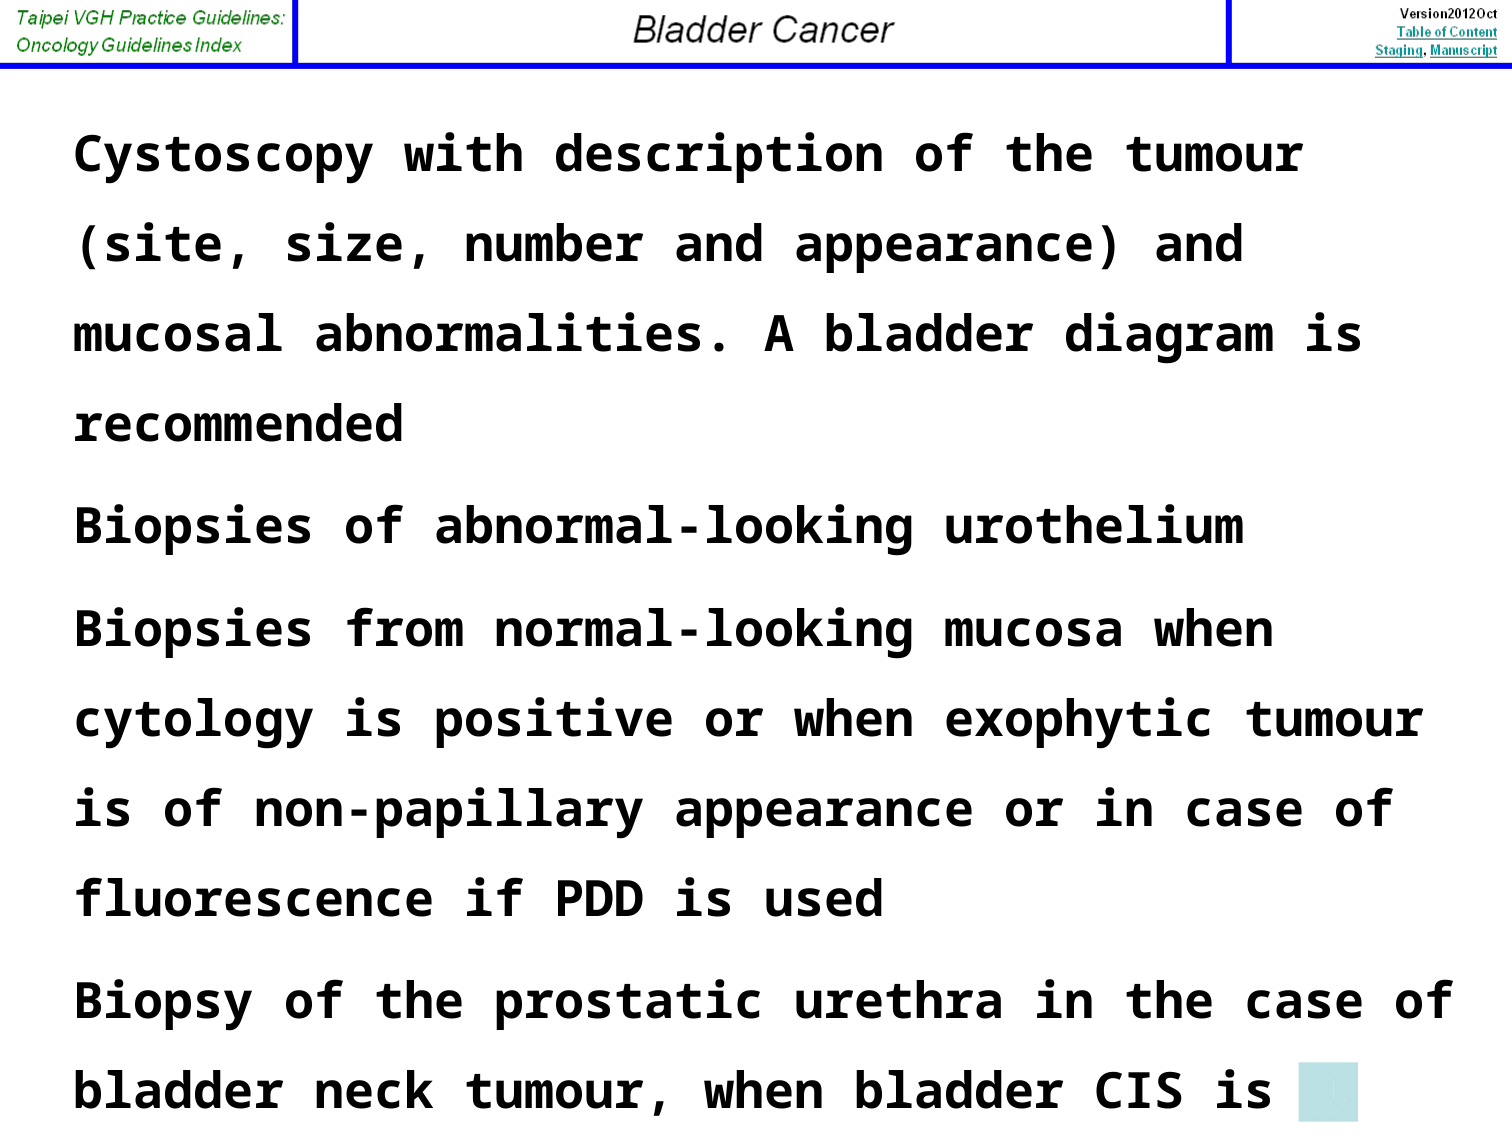

# Cystoscopy with description of the tumour (site, size, number and appearance) and mucosal abnormalities. A bladder diagram is recommended
Biopsies of abnormal-looking urothelium
Biopsies from normal-looking mucosa when cytology is positive or when exophytic tumour is of non-papillary appearance or in case of fluorescence if PDD is used
Biopsy of the prostatic urethra in the case of bladder neck tumour, when bladder CIS is present or suspected or when abnormalities of prostatic urethra are visible